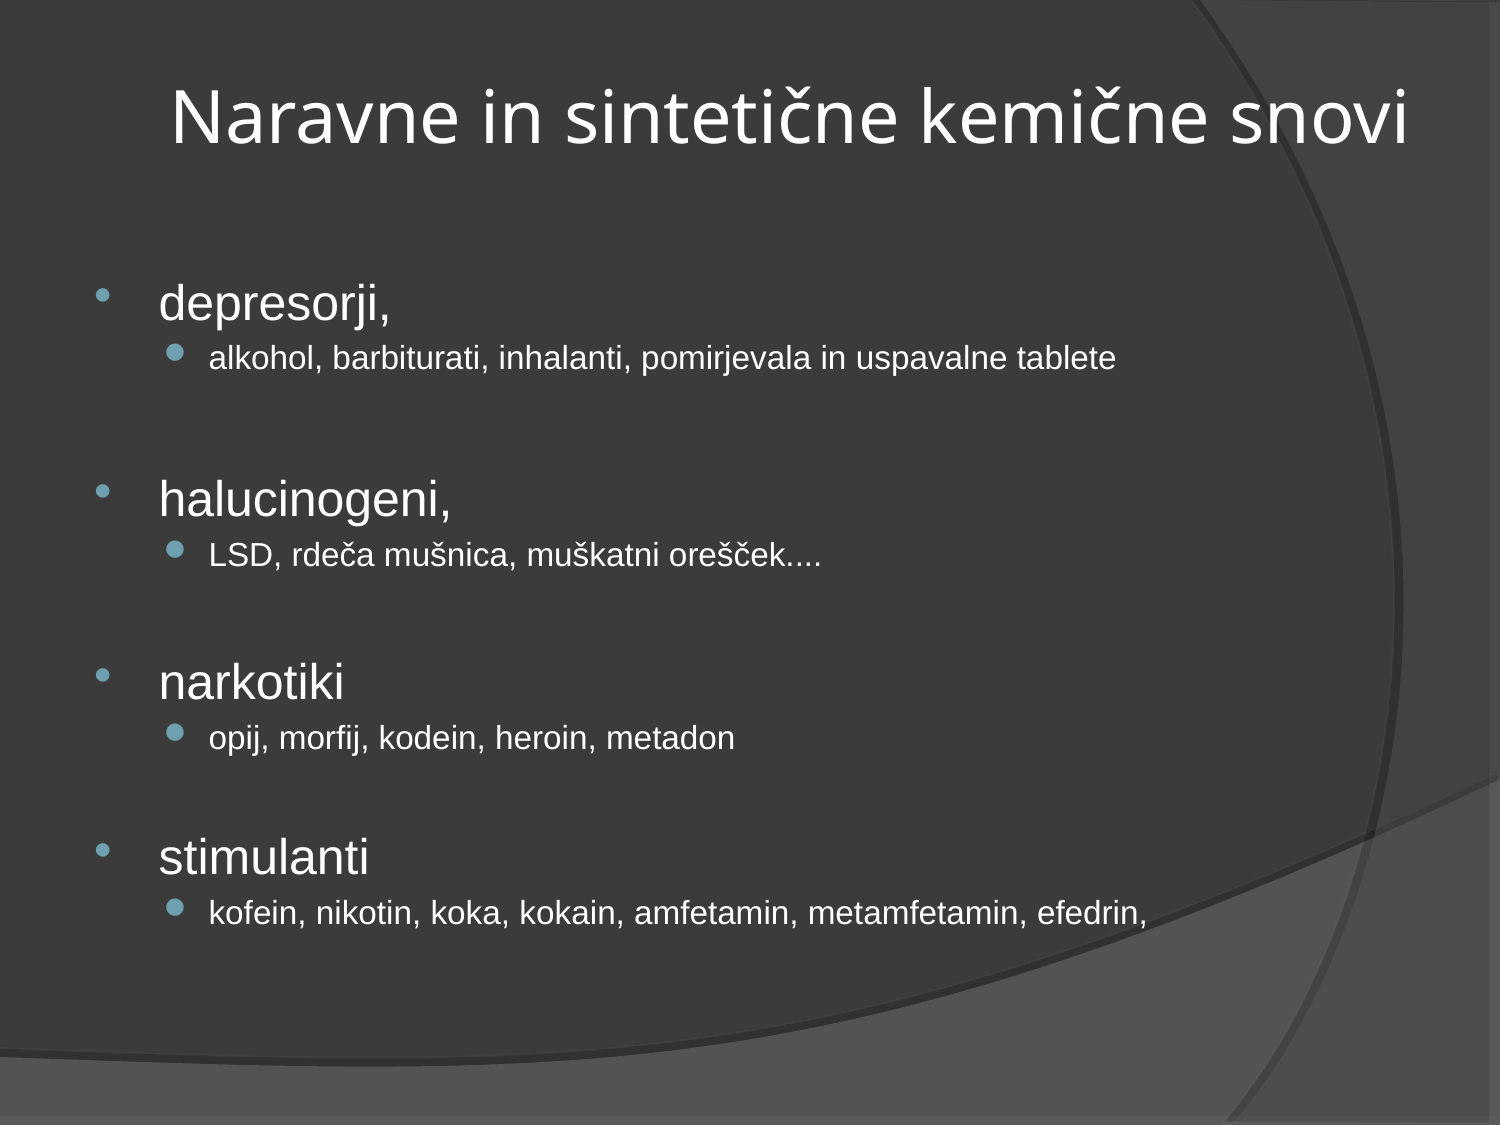

# Naravne in sintetične kemične snovi
depresorji,
alkohol, barbiturati, inhalanti, pomirjevala in uspavalne tablete
halucinogeni,
LSD, rdeča mušnica, muškatni orešček....
narkotiki
opij, morfij, kodein, heroin, metadon
stimulanti
kofein, nikotin, koka, kokain, amfetamin, metamfetamin, efedrin,